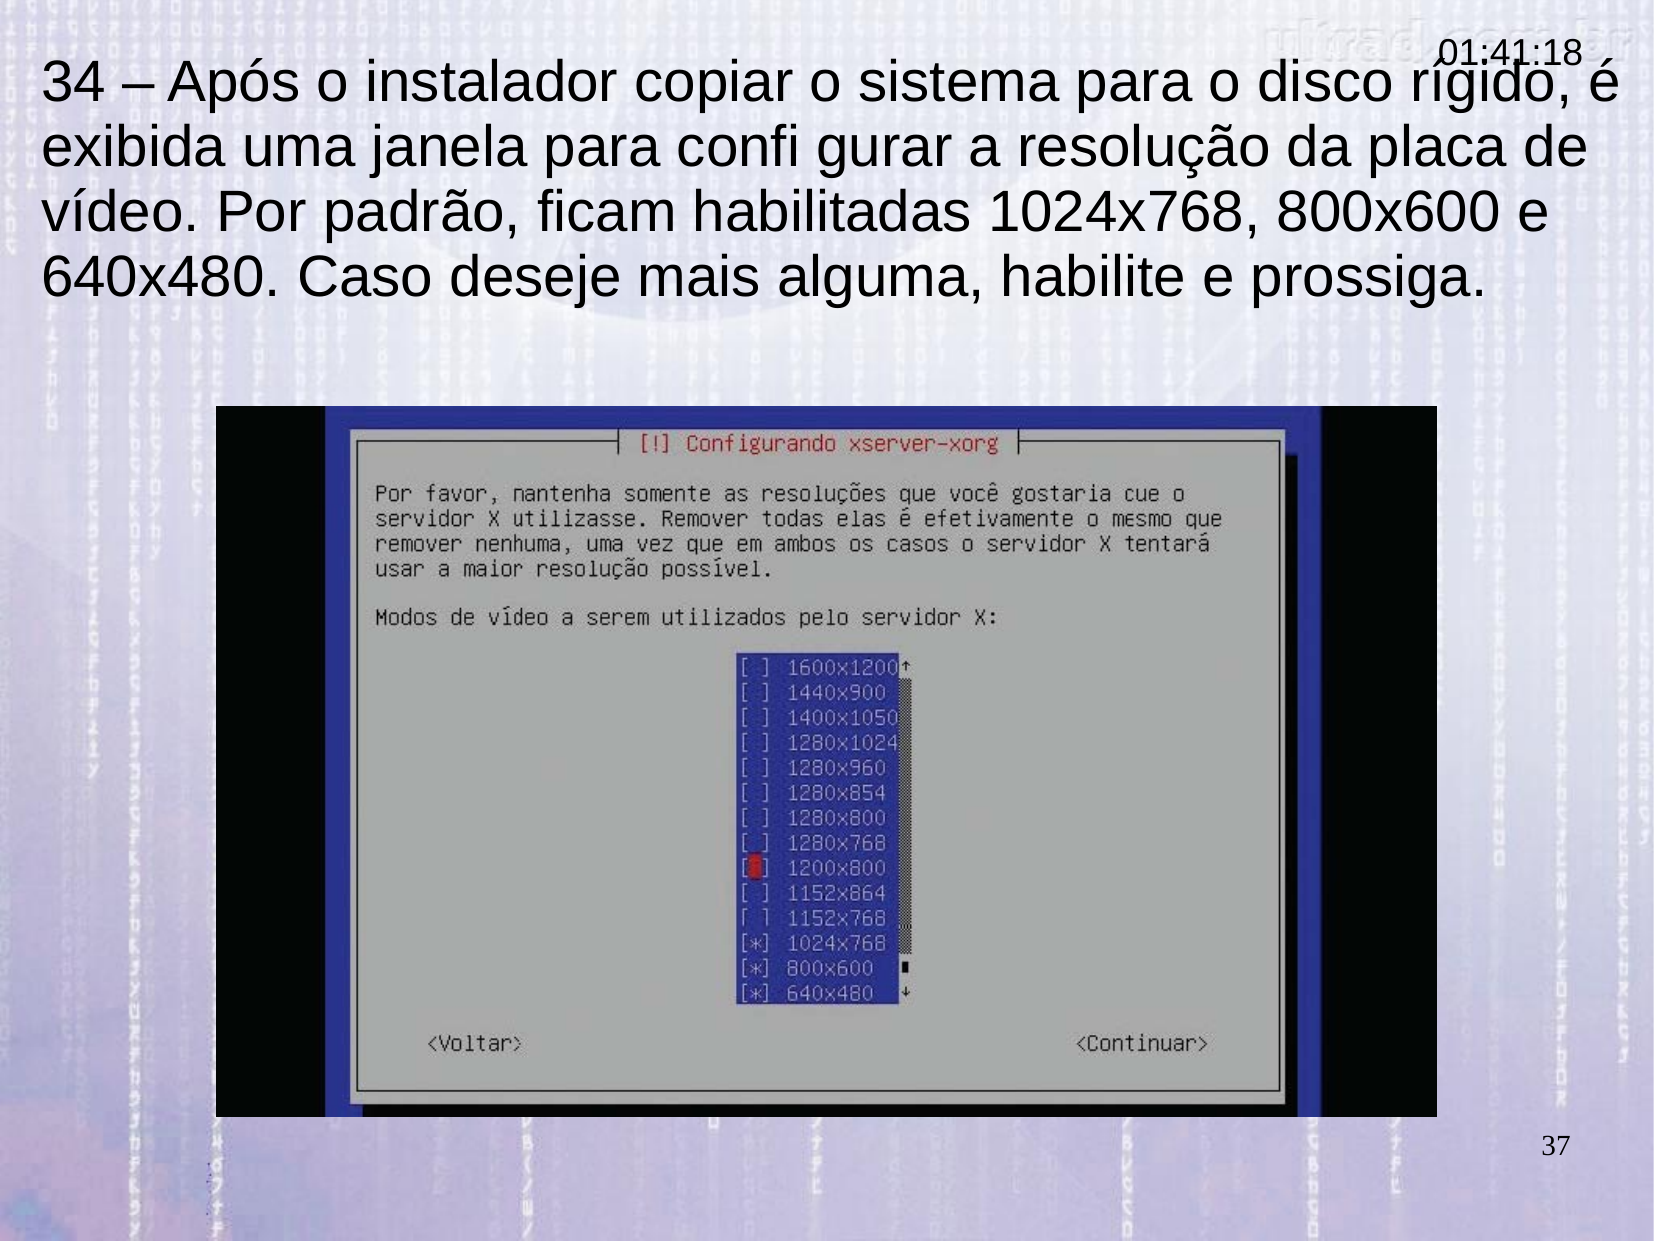

02:59:56
34 – Após o instalador copiar o sistema para o disco rígido, é exibida uma janela para confi gurar a resolução da placa de vídeo. Por padrão, ficam habilitadas 1024x768, 800x600 e 640x480. Caso deseje mais alguma, habilite e prossiga.
37